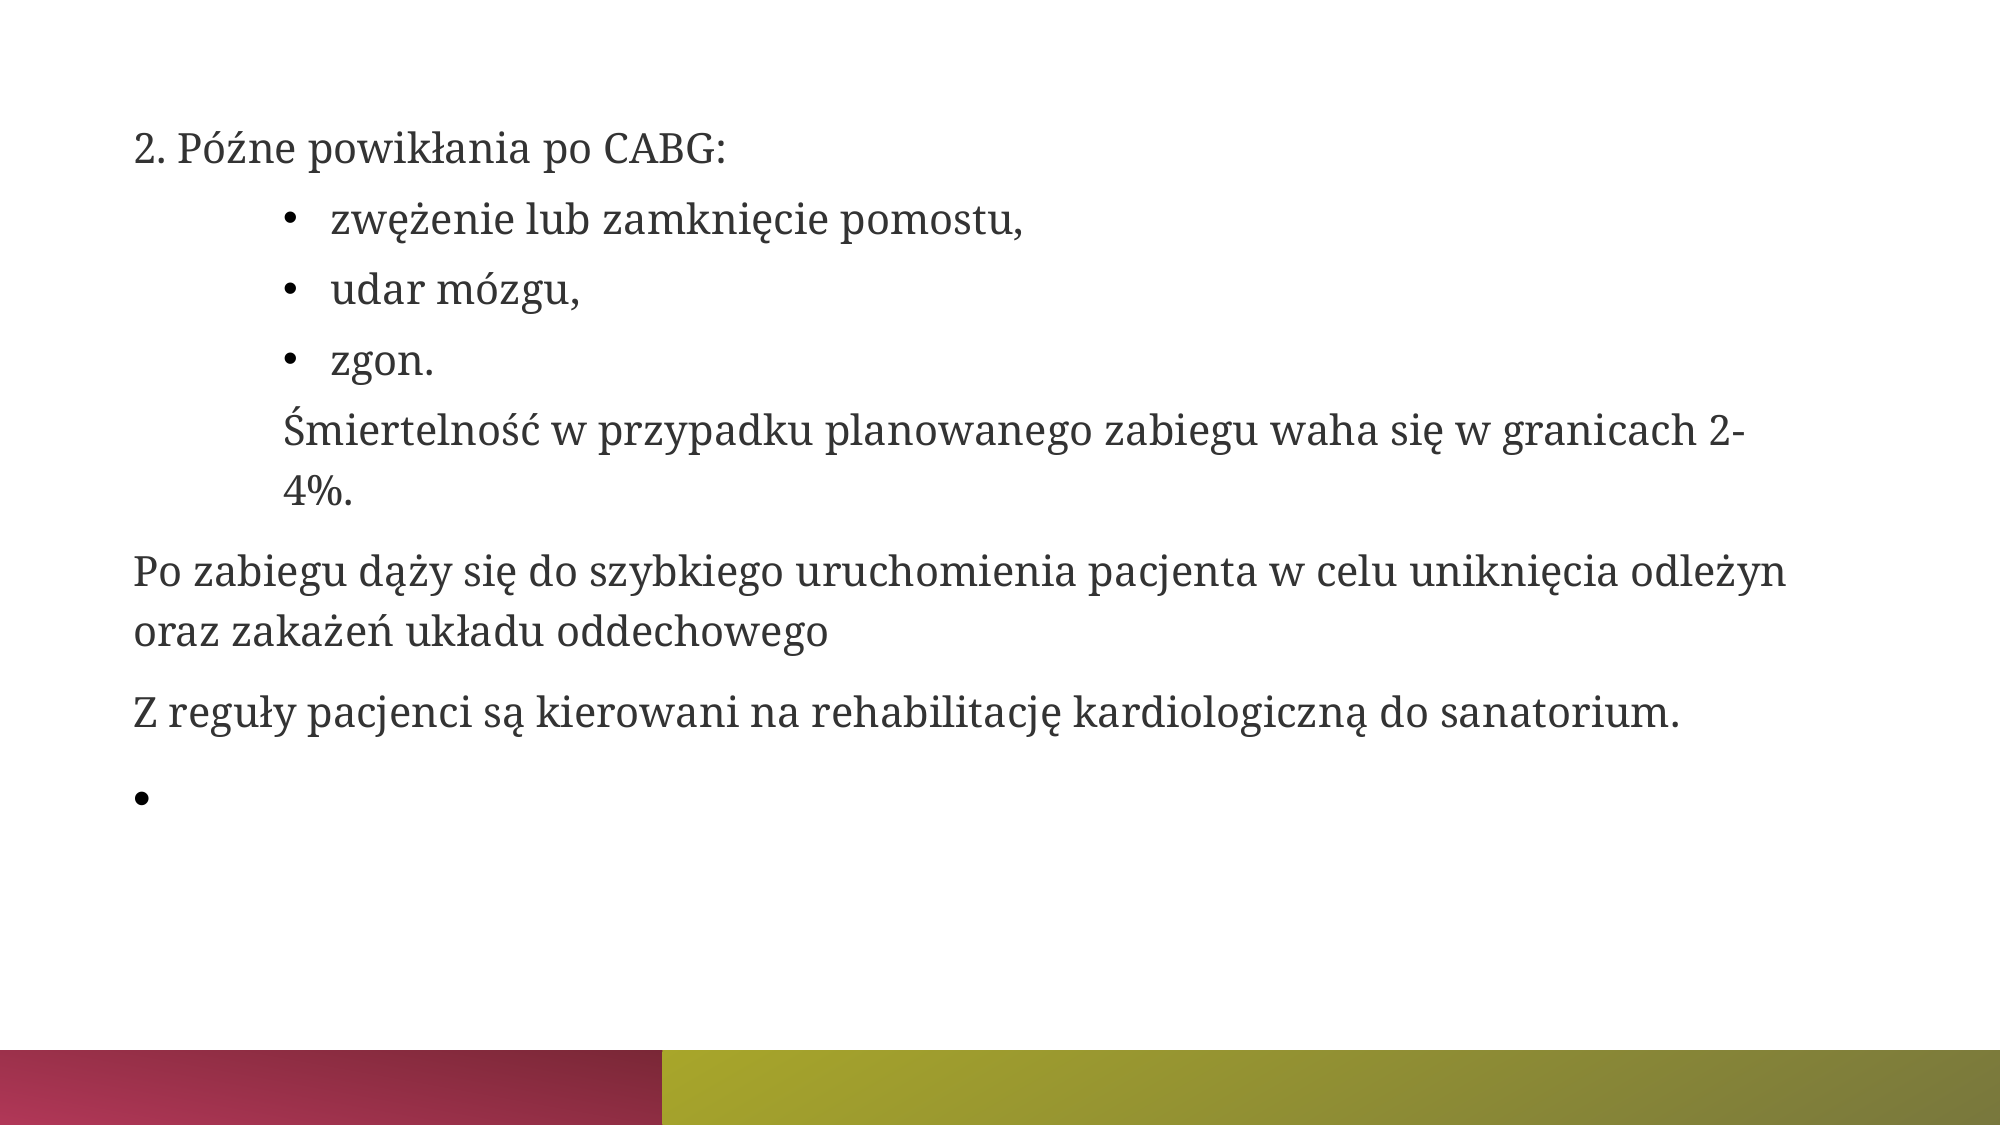

# 2. Późne powikłania po CABG:
zwężenie lub zamknięcie pomostu,
udar mózgu,
zgon.
Śmiertelność w przypadku planowanego zabiegu waha się w granicach 2-4%.
Po zabiegu dąży się do szybkiego uruchomienia pacjenta w celu uniknięcia odleżyn oraz zakażeń układu oddechowego
Z reguły pacjenci są kierowani na rehabilitację kardiologiczną do sanatorium.